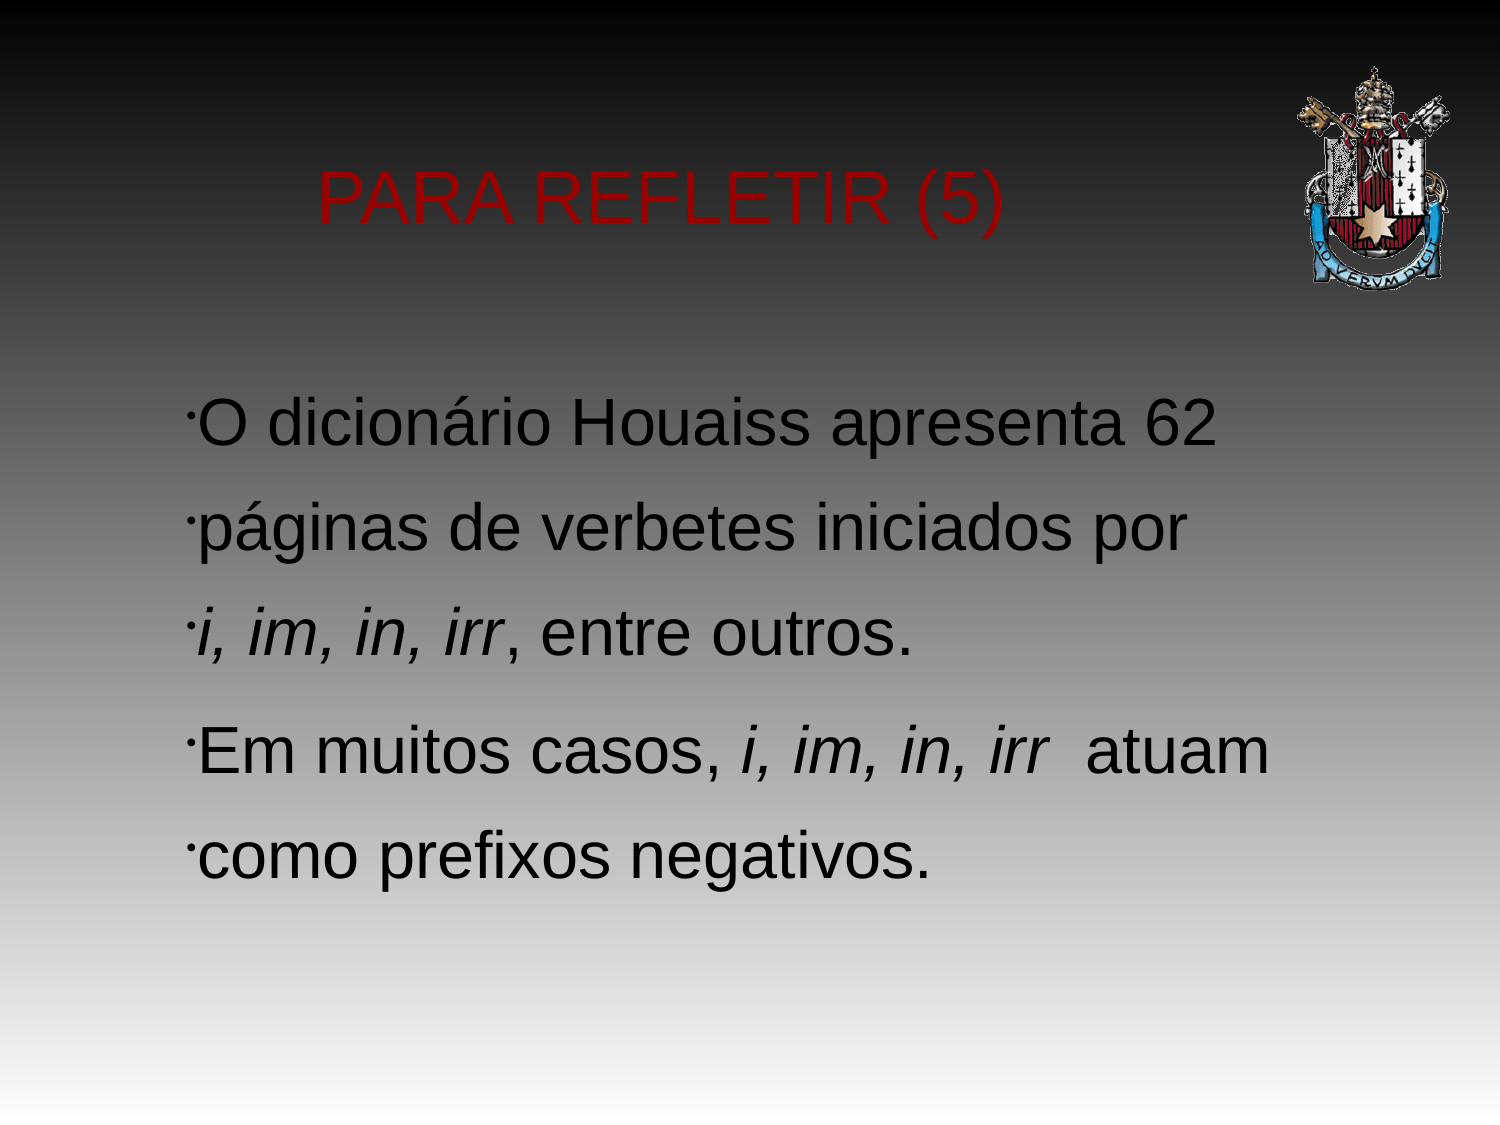

# PARA REFLETIR (5)
O dicionário Houaiss apresenta 62
páginas de verbetes iniciados por
i, im, in, irr, entre outros.
Em muitos casos, i, im, in, irr atuam
como prefixos negativos.